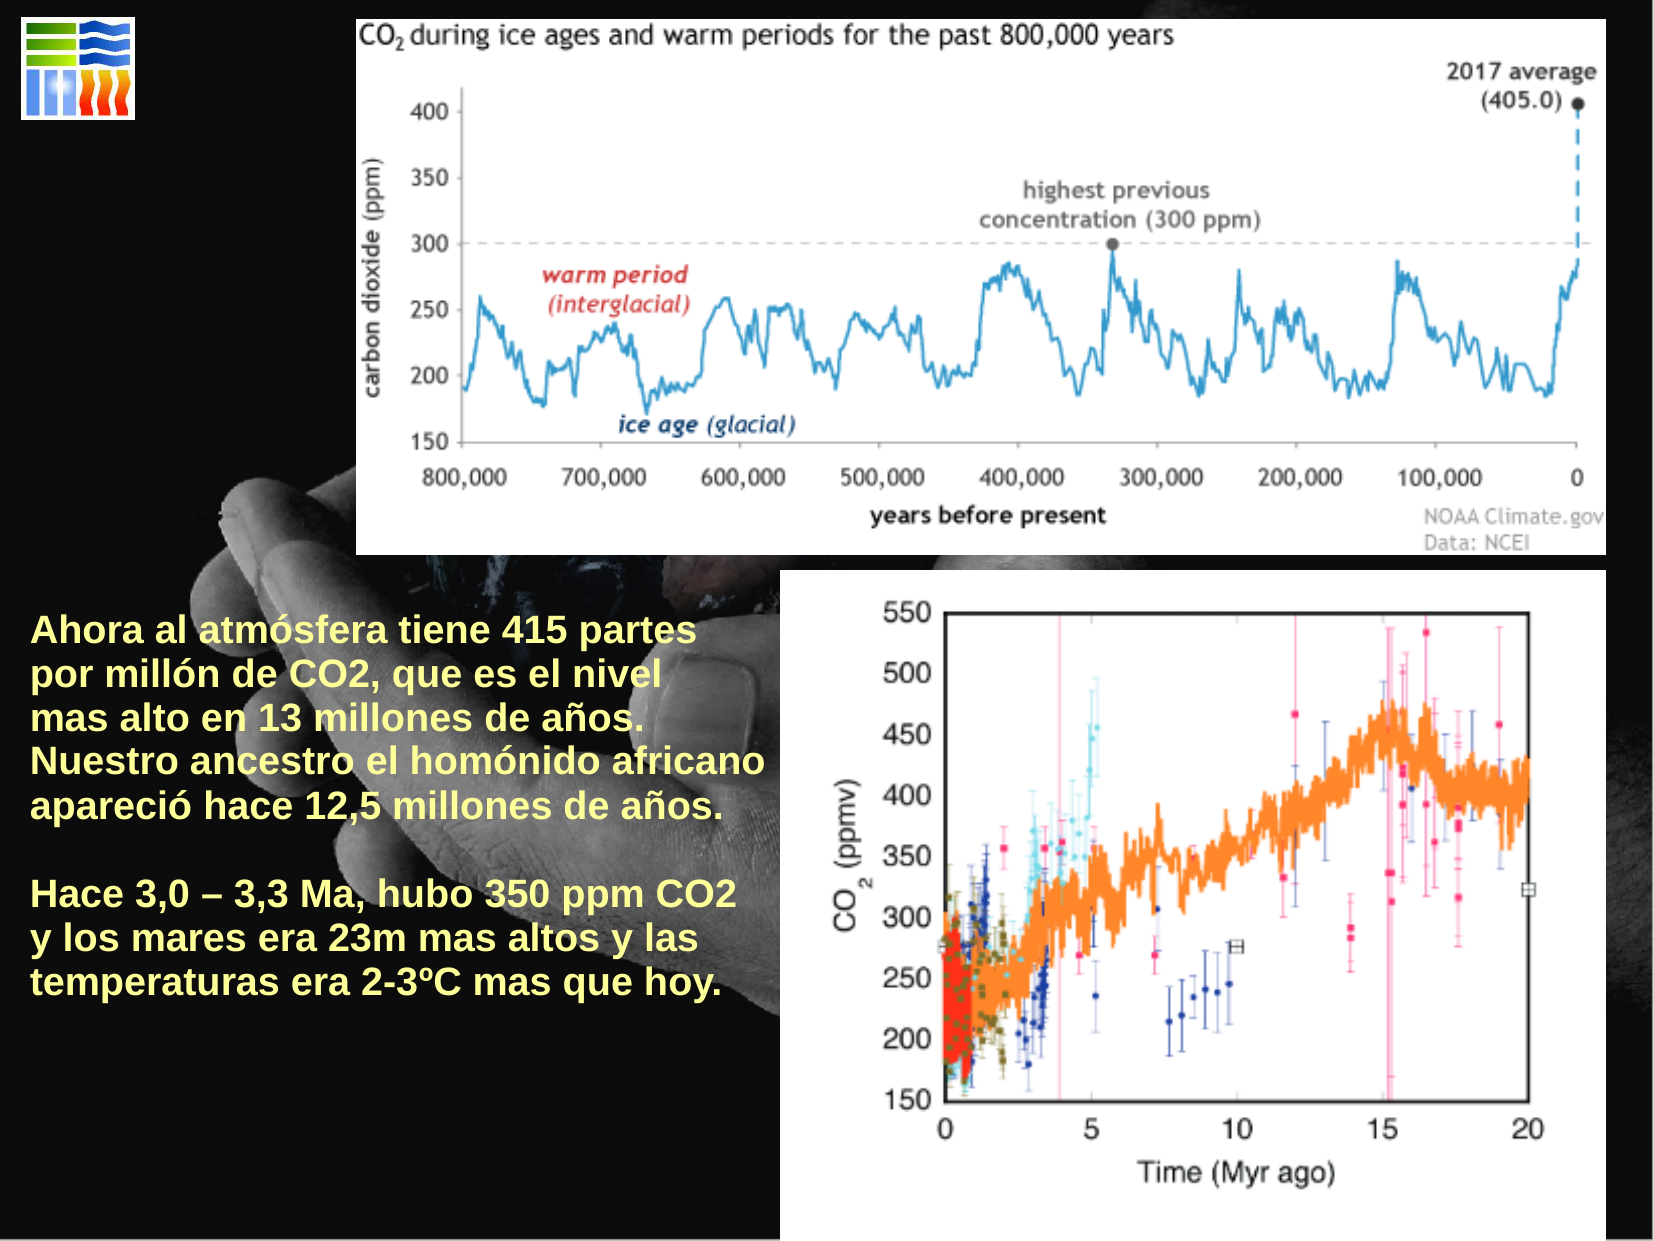

Ahora al atmósfera tiene 415 partes
por millón de CO2, que es el nivel
mas alto en 13 millones de años.
Nuestro ancestro el homónido africano
apareció hace 12,5 millones de años.
Hace 3,0 – 3,3 Ma, hubo 350 ppm CO2
y los mares era 23m mas altos y las
temperaturas era 2-3ºC mas que hoy.